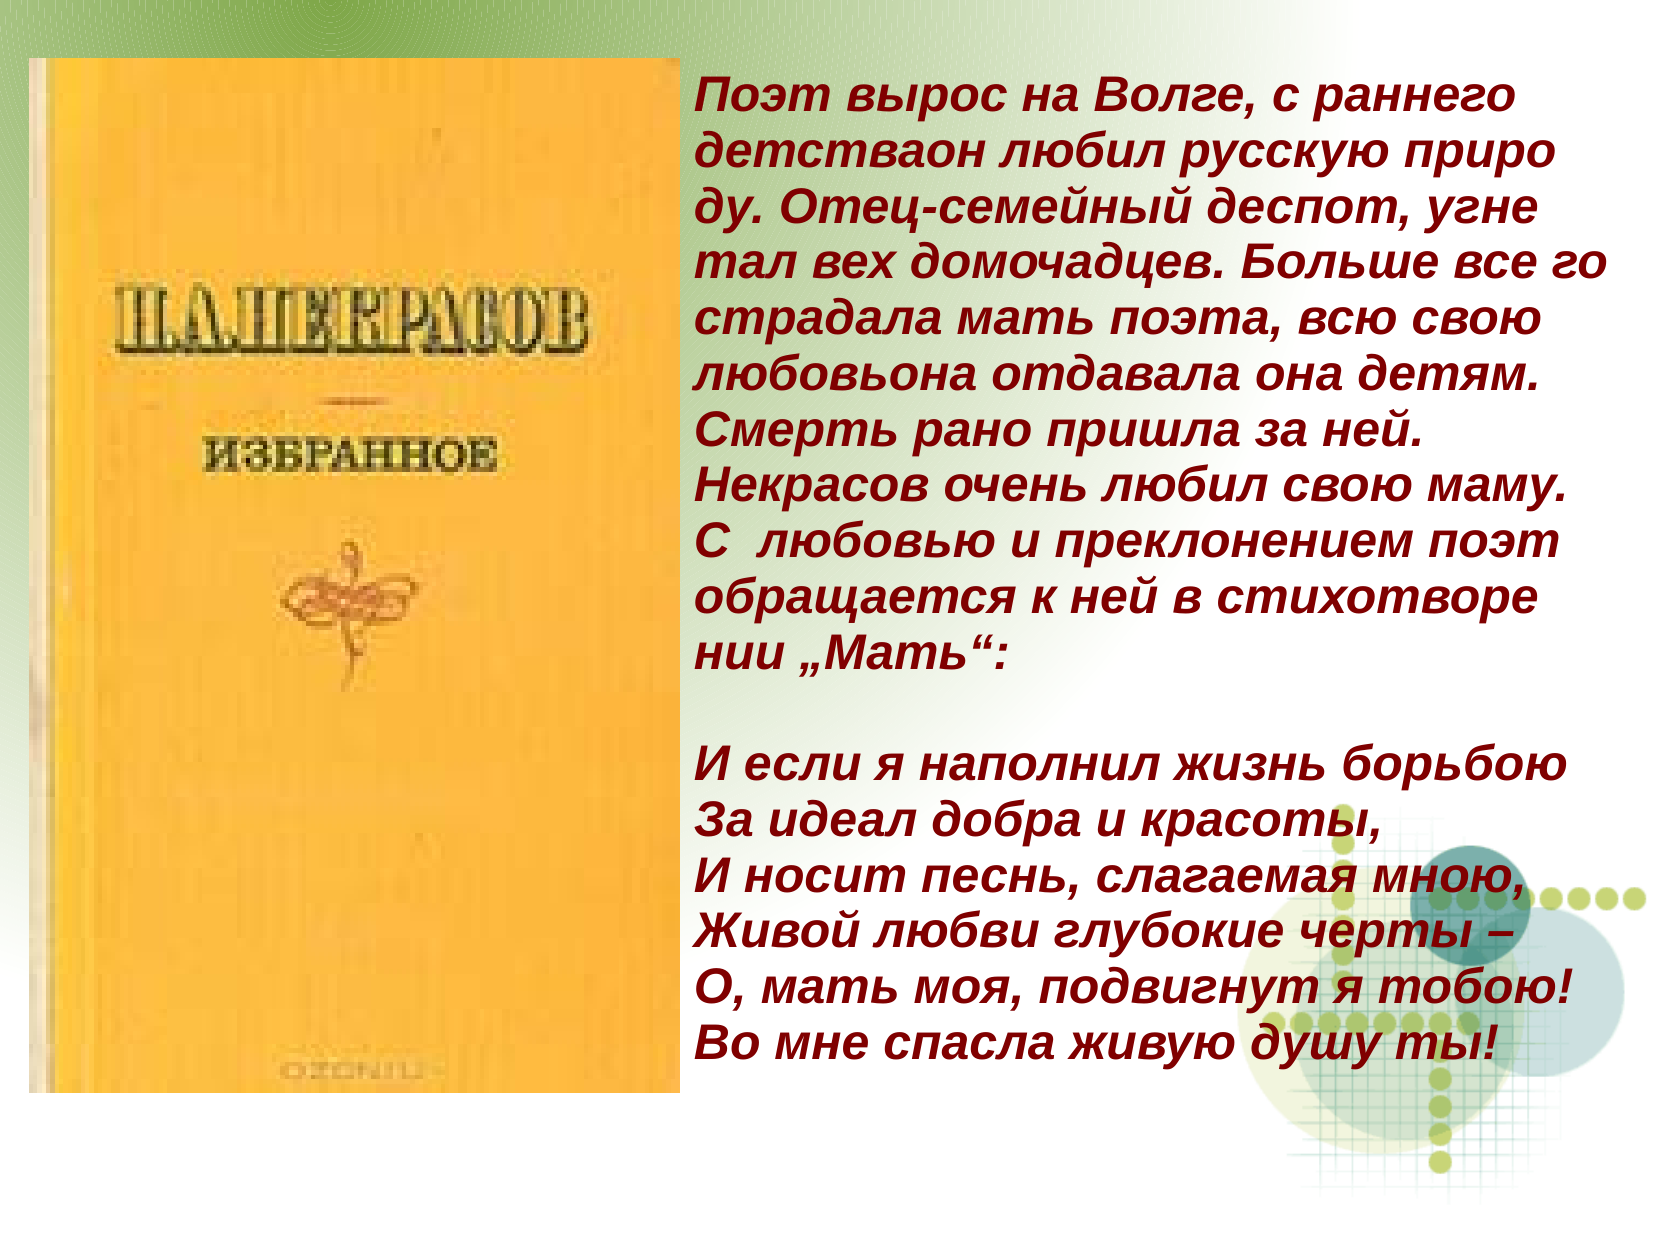

Поэт вырос на Волге, с раннего детстваон любил русскую приро ду. Отец-семейный деспот, угне тал вех домочадцев. Больше все го страдала мать поэта, всю свою любовьона отдавала она детям. Смерть рано пришла за ней. Некрасов очень любил свою маму. С любовью и преклонением поэт обращается к ней в стихотворе нии „Мать“:
И если я наполнил жизнь борьбою
За идеал добра и красоты,
И носит песнь, слагаемая мною,
Живой любви глубокие черты –
О, мать моя, подвигнут я тобою!
Во мне спасла живую душу ты!